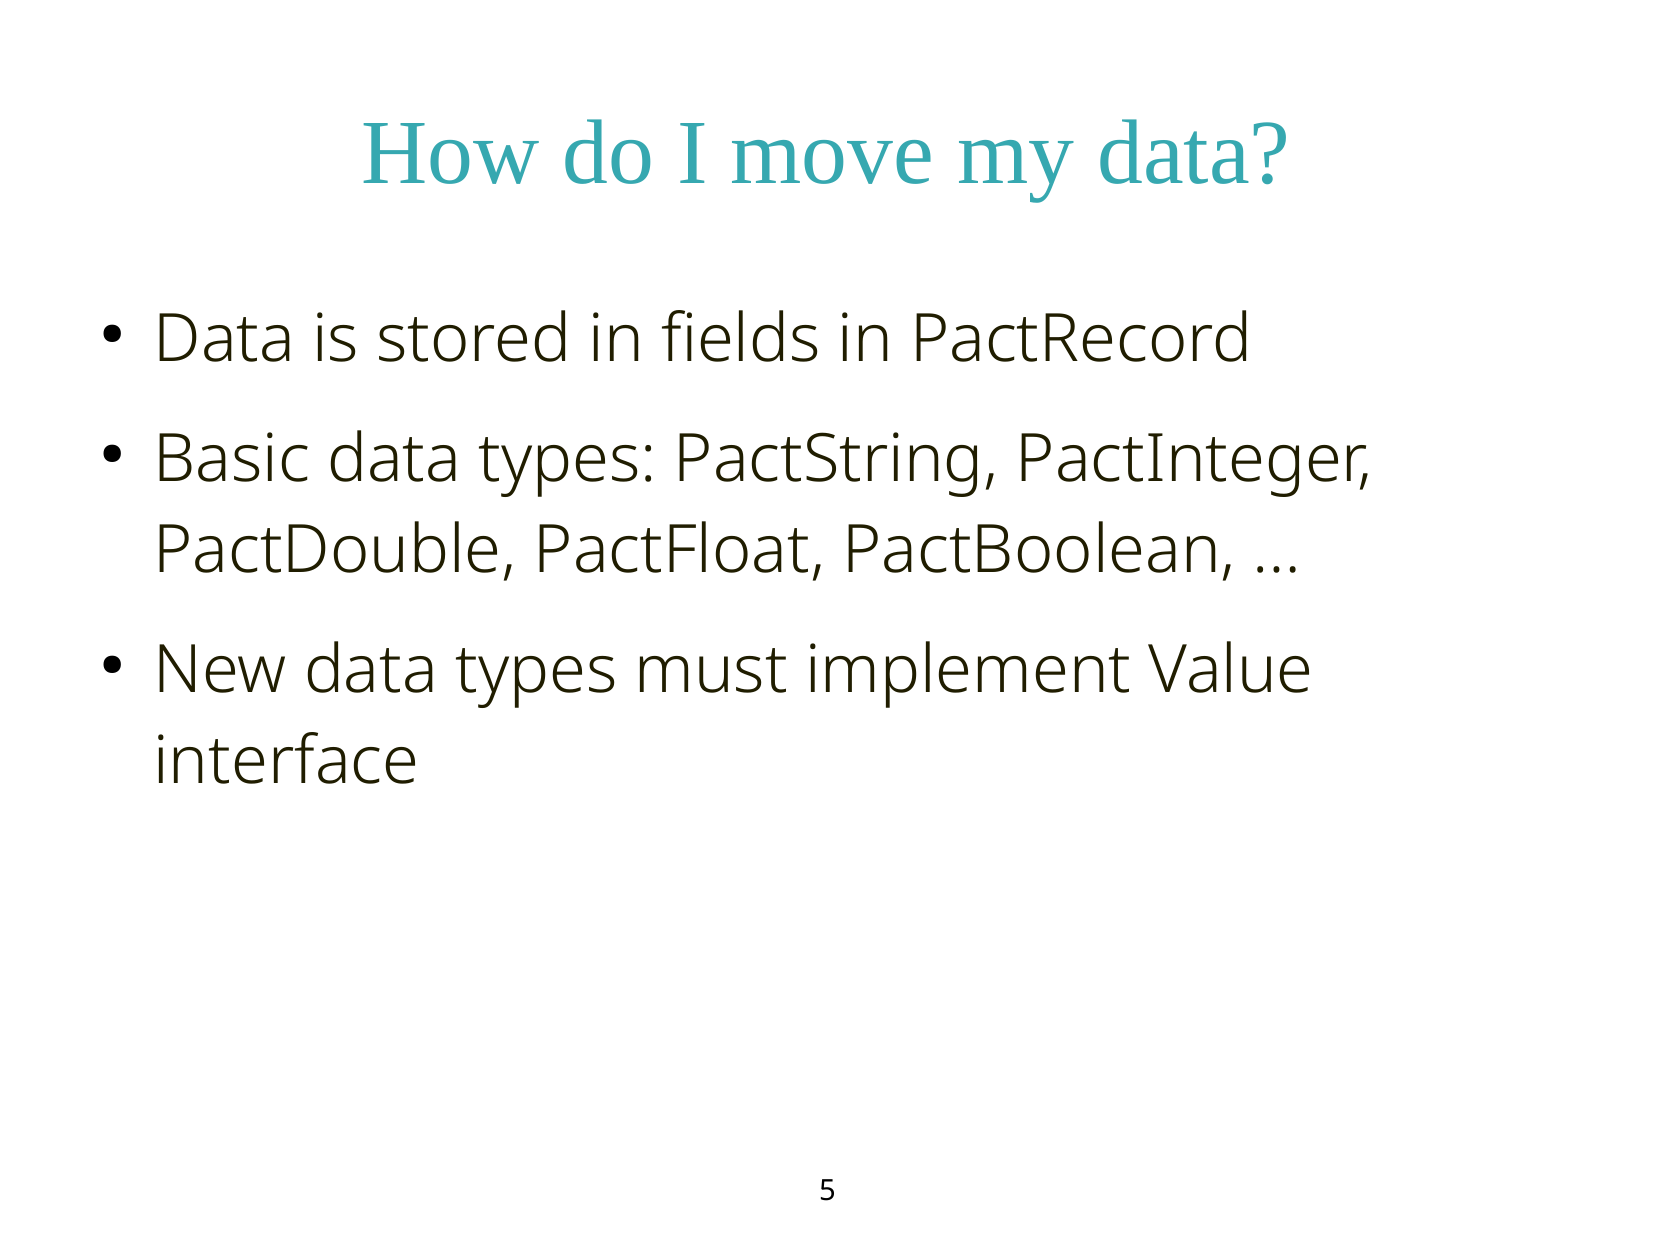

# How do I move my data?
Data is stored in fields in PactRecord
Basic data types: PactString, PactInteger, PactDouble, PactFloat, PactBoolean, …
New data types must implement Value interface
5